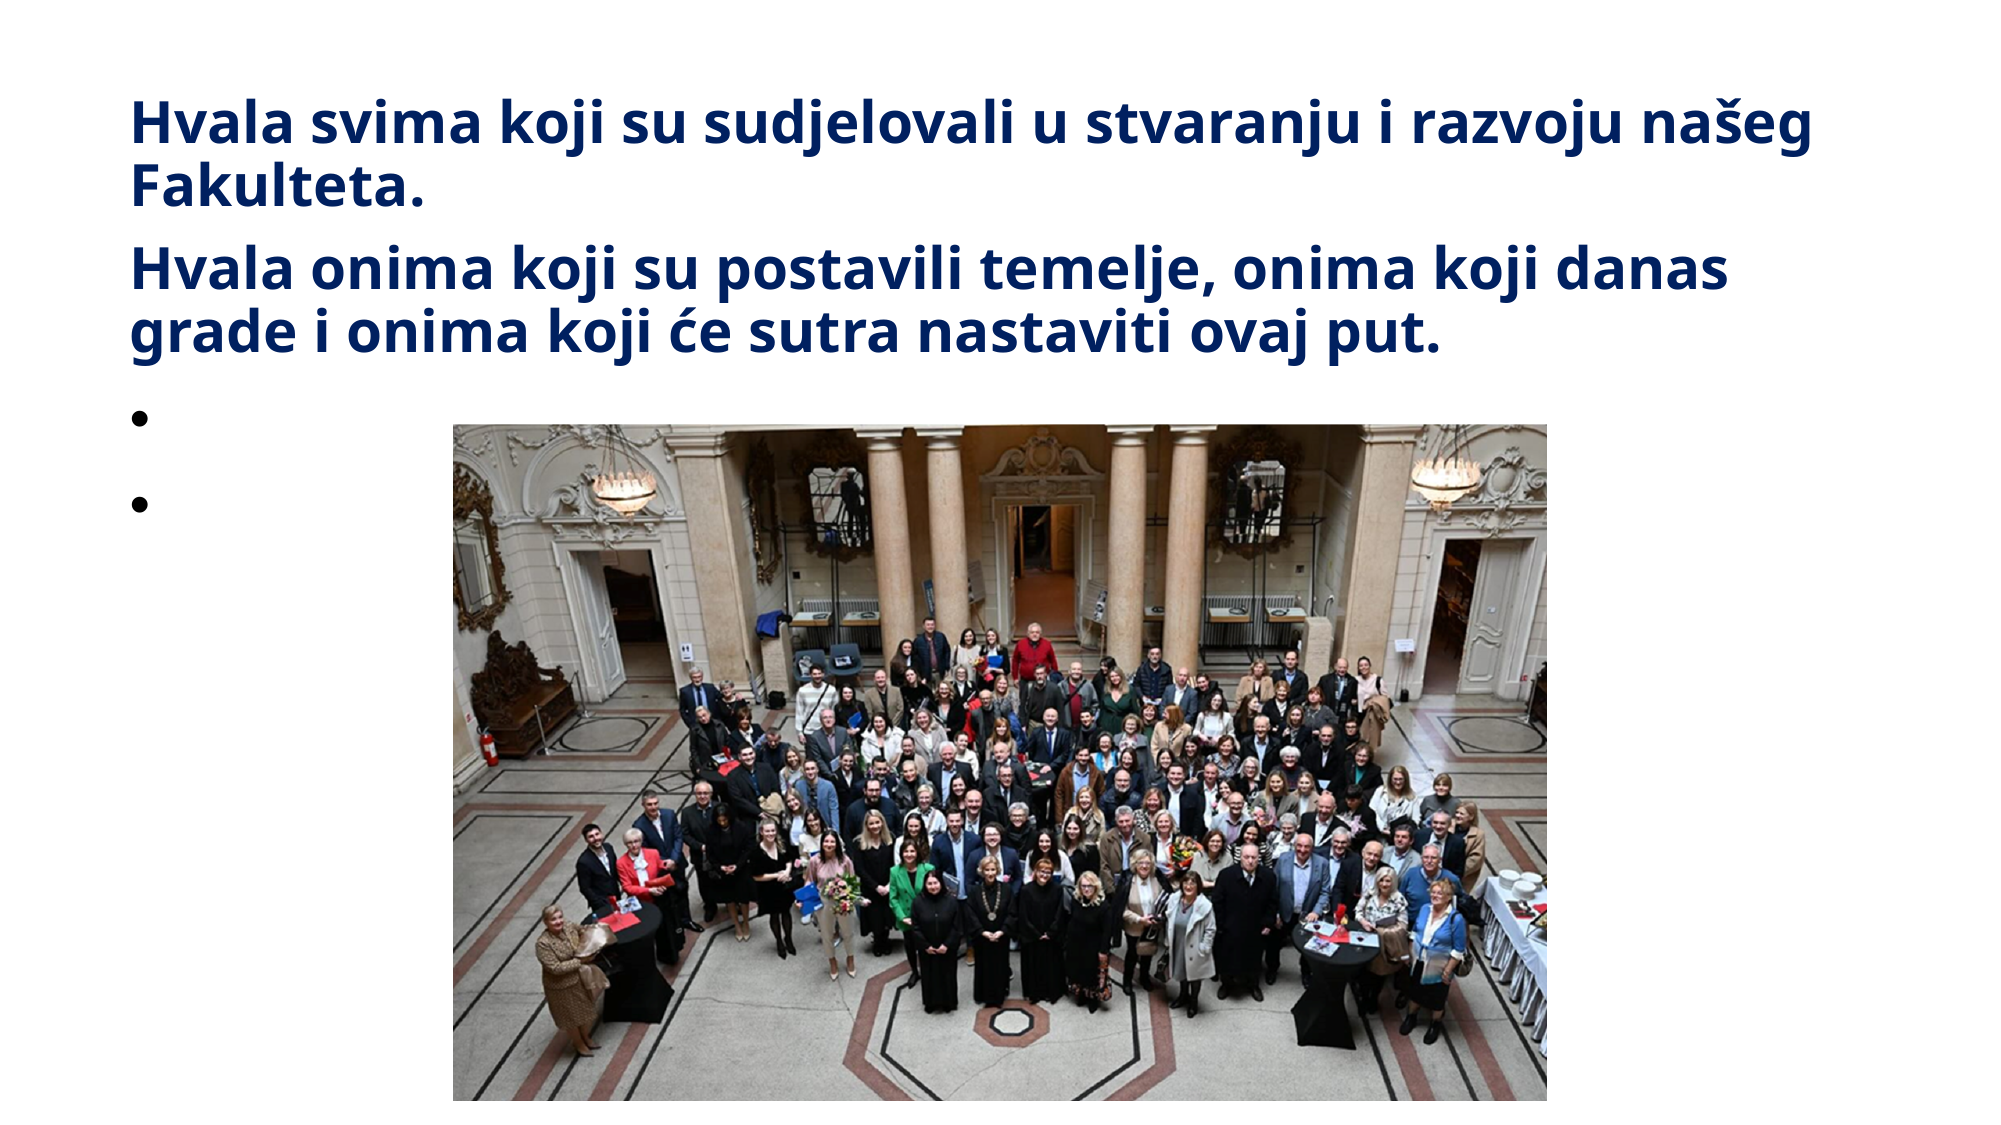

# Hvala svima koji su sudjelovali u stvaranju i razvoju našeg Fakulteta.
Hvala onima koji su postavili temelje, onima koji danas grade i onima koji će sutra nastaviti ovaj put.